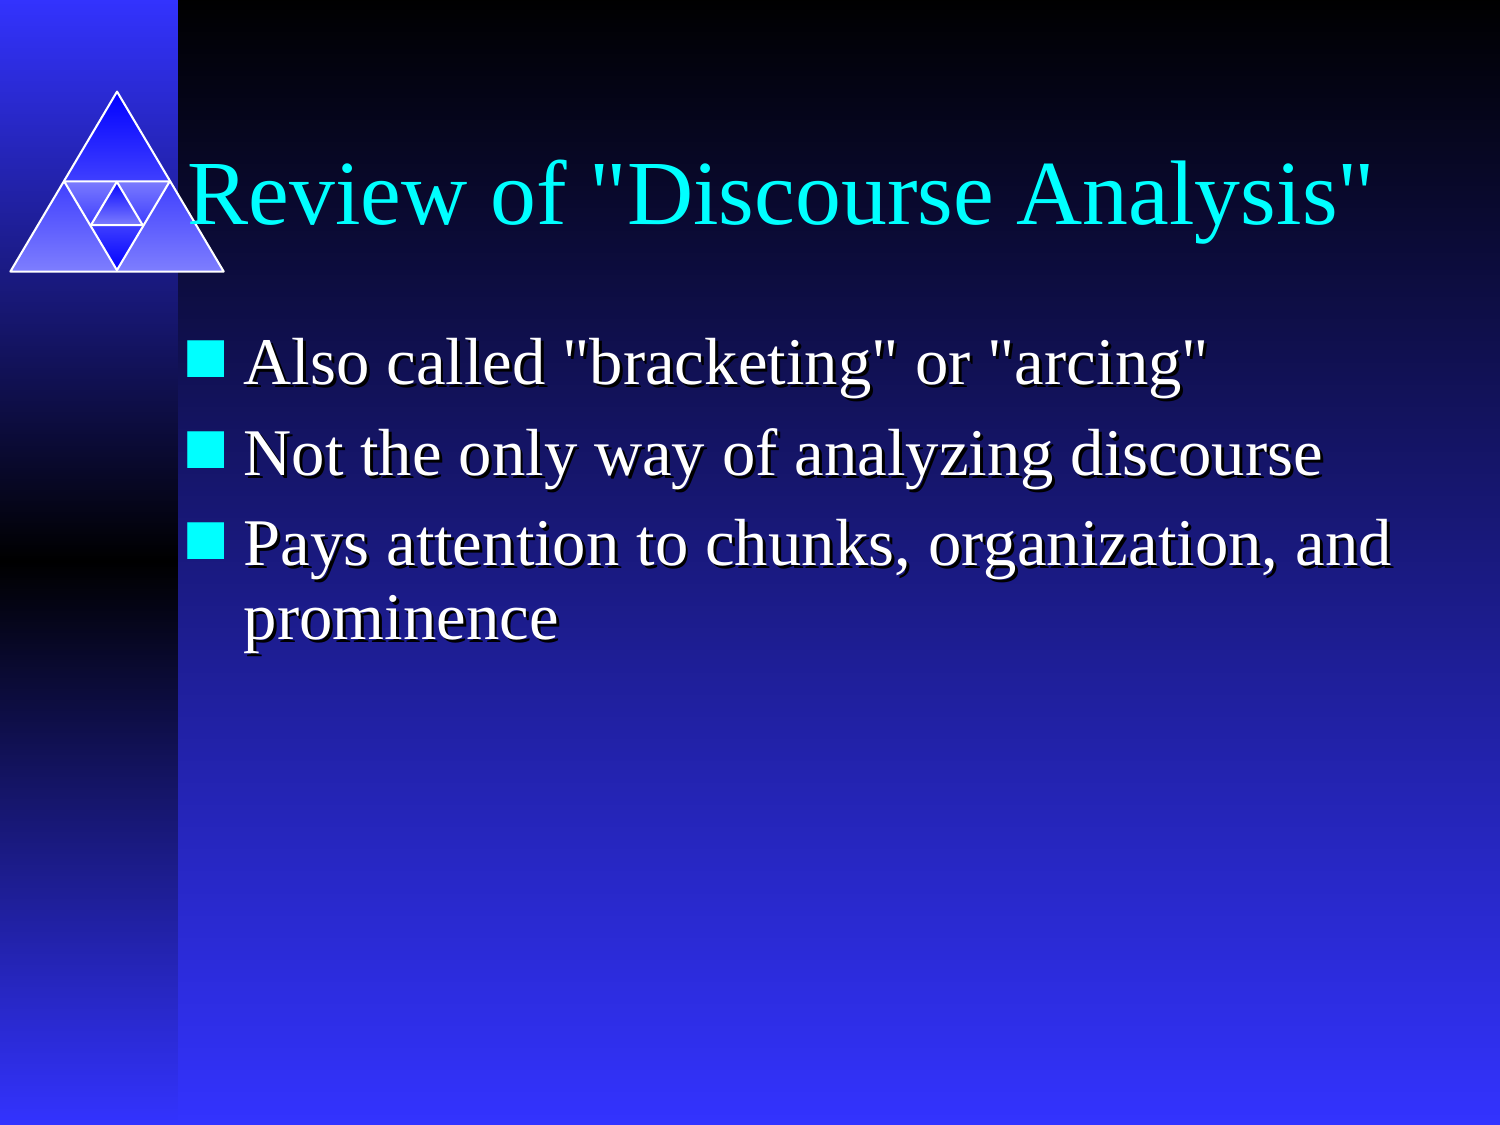

# Review of "Discourse Analysis"
Also called "bracketing" or "arcing"
Not the only way of analyzing discourse
Pays attention to chunks, organization, and prominence